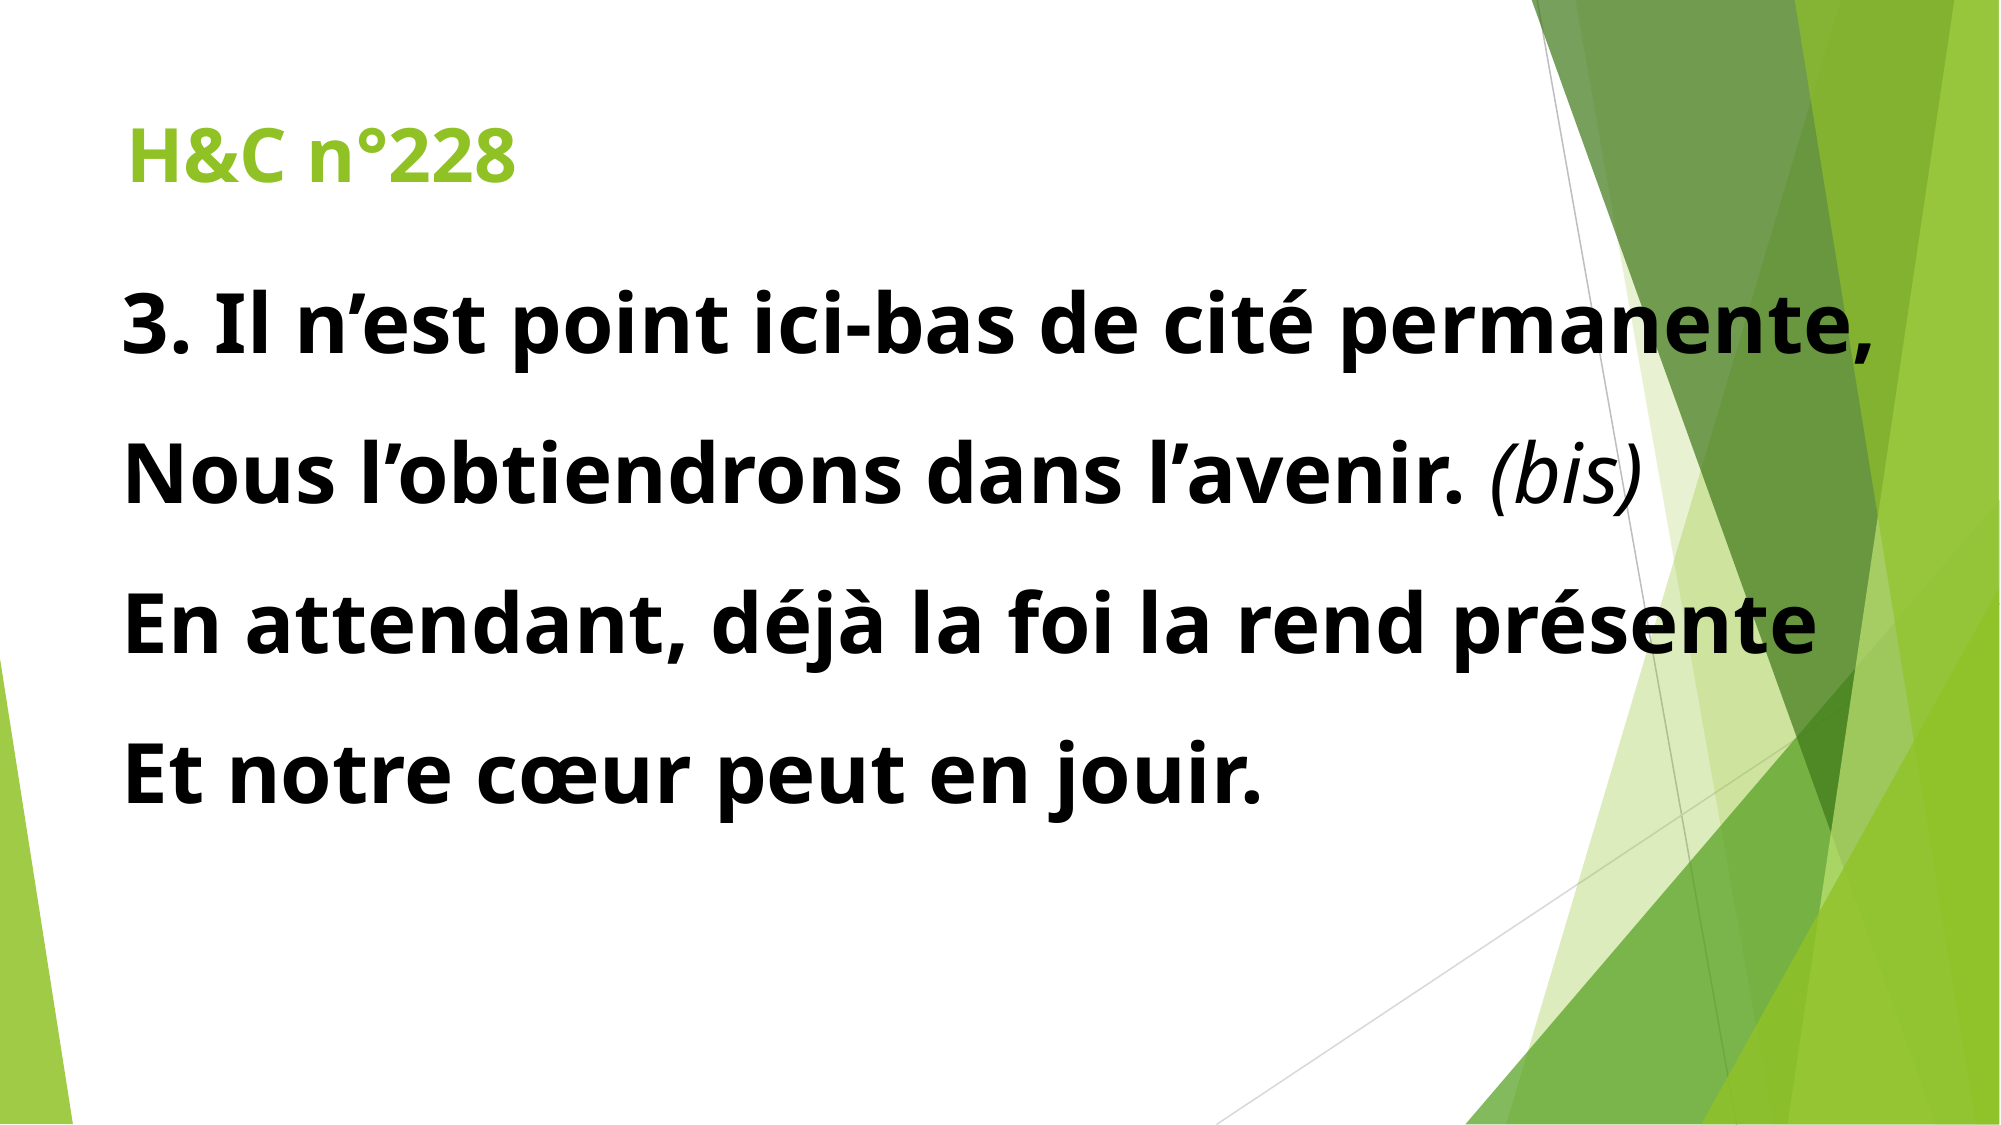

H&C n°228
3. Il n’est point ici-bas de cité permanente,
Nous l’obtiendrons dans l’avenir. (bis)
En attendant, déjà la foi la rend présente
Et notre cœur peut en jouir.